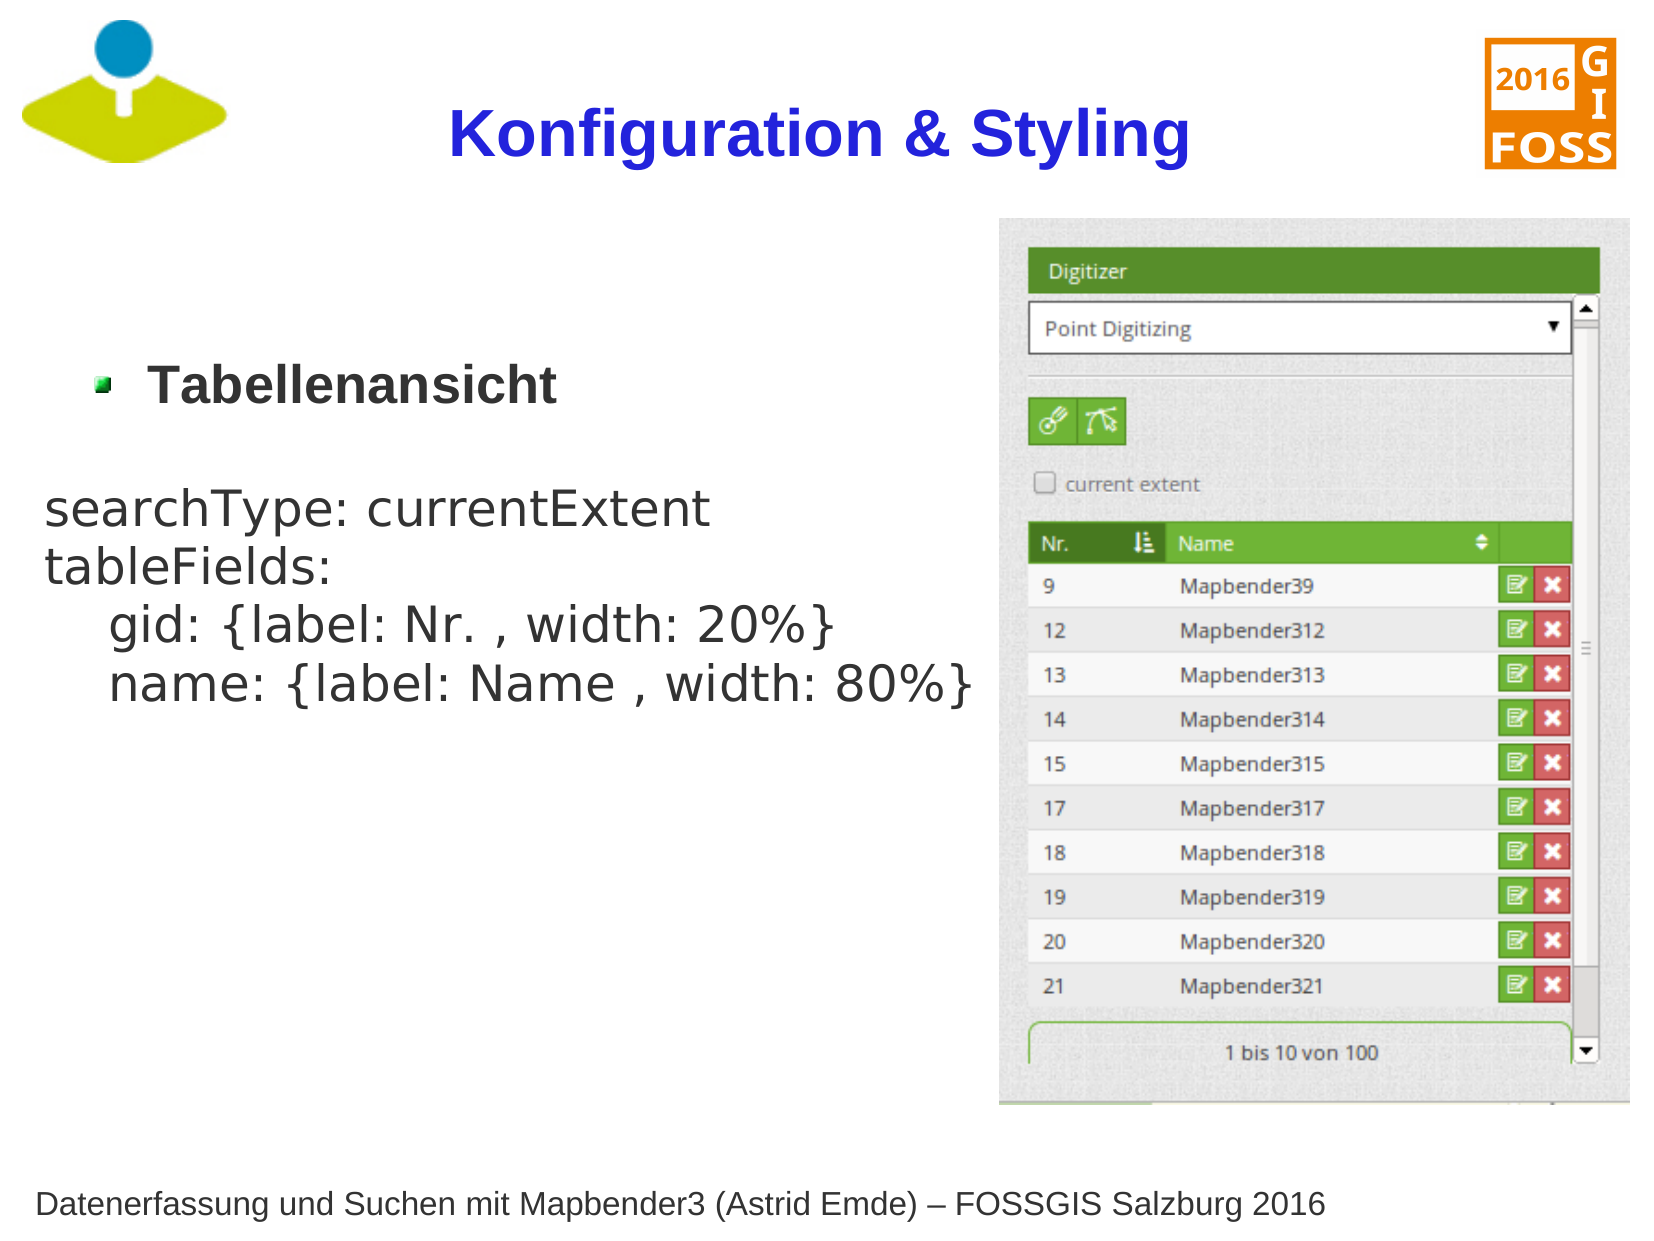

# Konfiguration & Styling
Tabellenansicht
searchType: currentExtent
tableFields:
 gid: {label: Nr. , width: 20%}
 name: {label: Name , width: 80%}